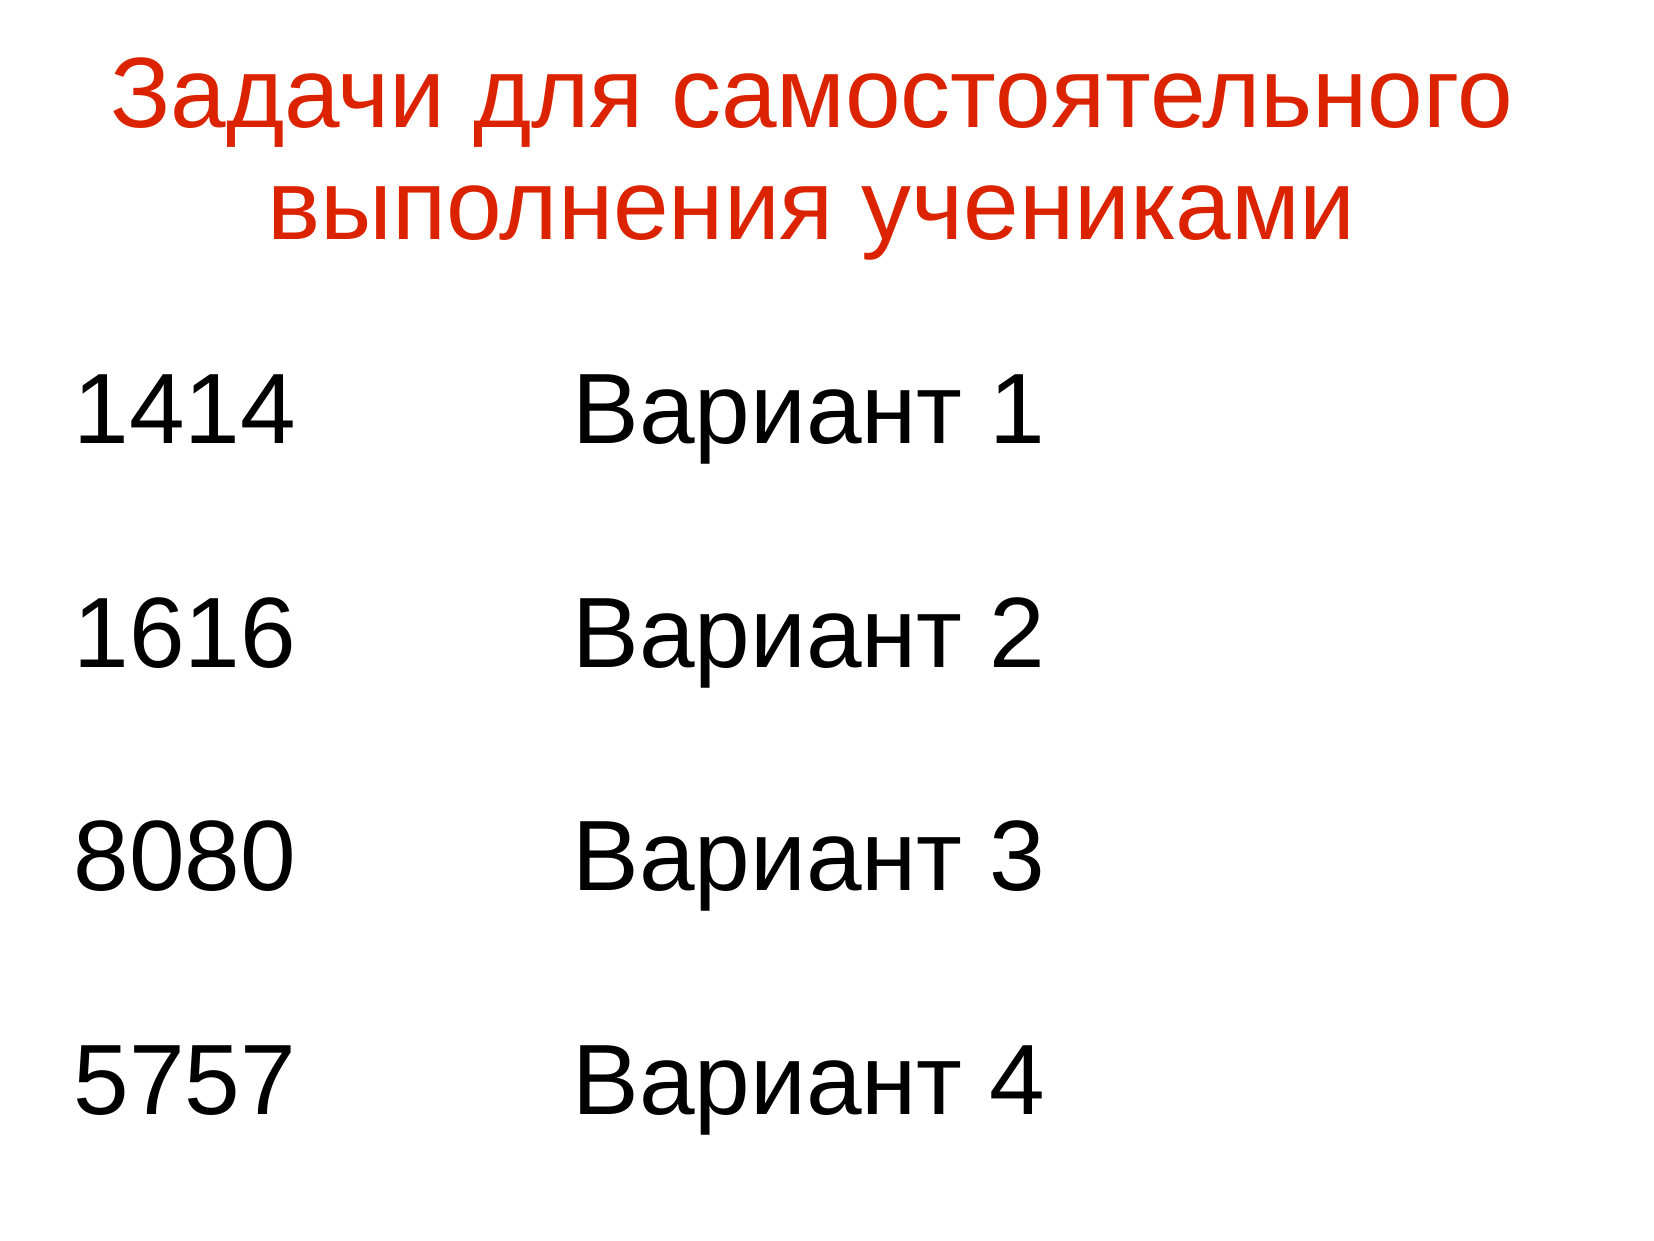

Задачи для самостоятельного выполнения учениками
1414 Вариант 1
1616 Вариант 2
8080 Вариант 3
5757 Вариант 4